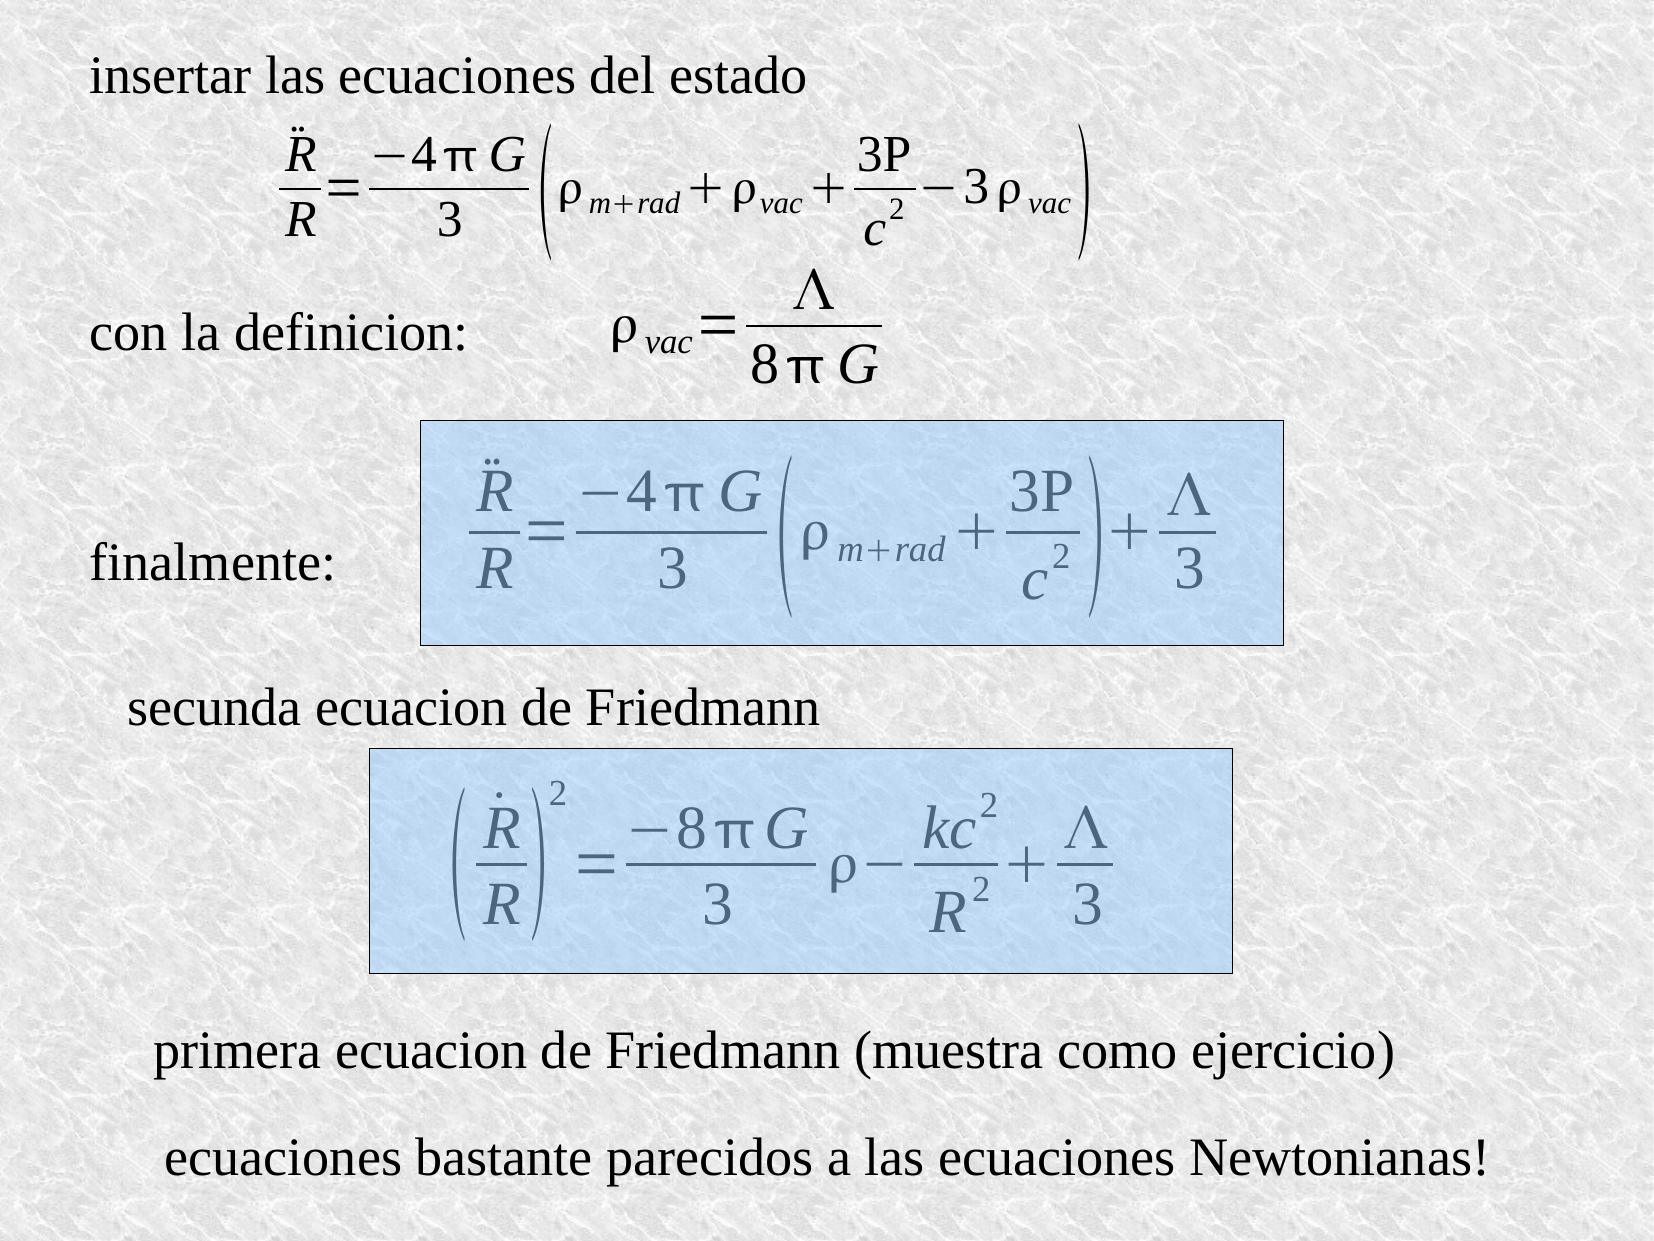

insertar las ecuaciones del estado
con la definicion:
finalmente:
secunda ecuacion de Friedmann
primera ecuacion de Friedmann (muestra como ejercicio)
ecuaciones bastante parecidos a las ecuaciones Newtonianas!